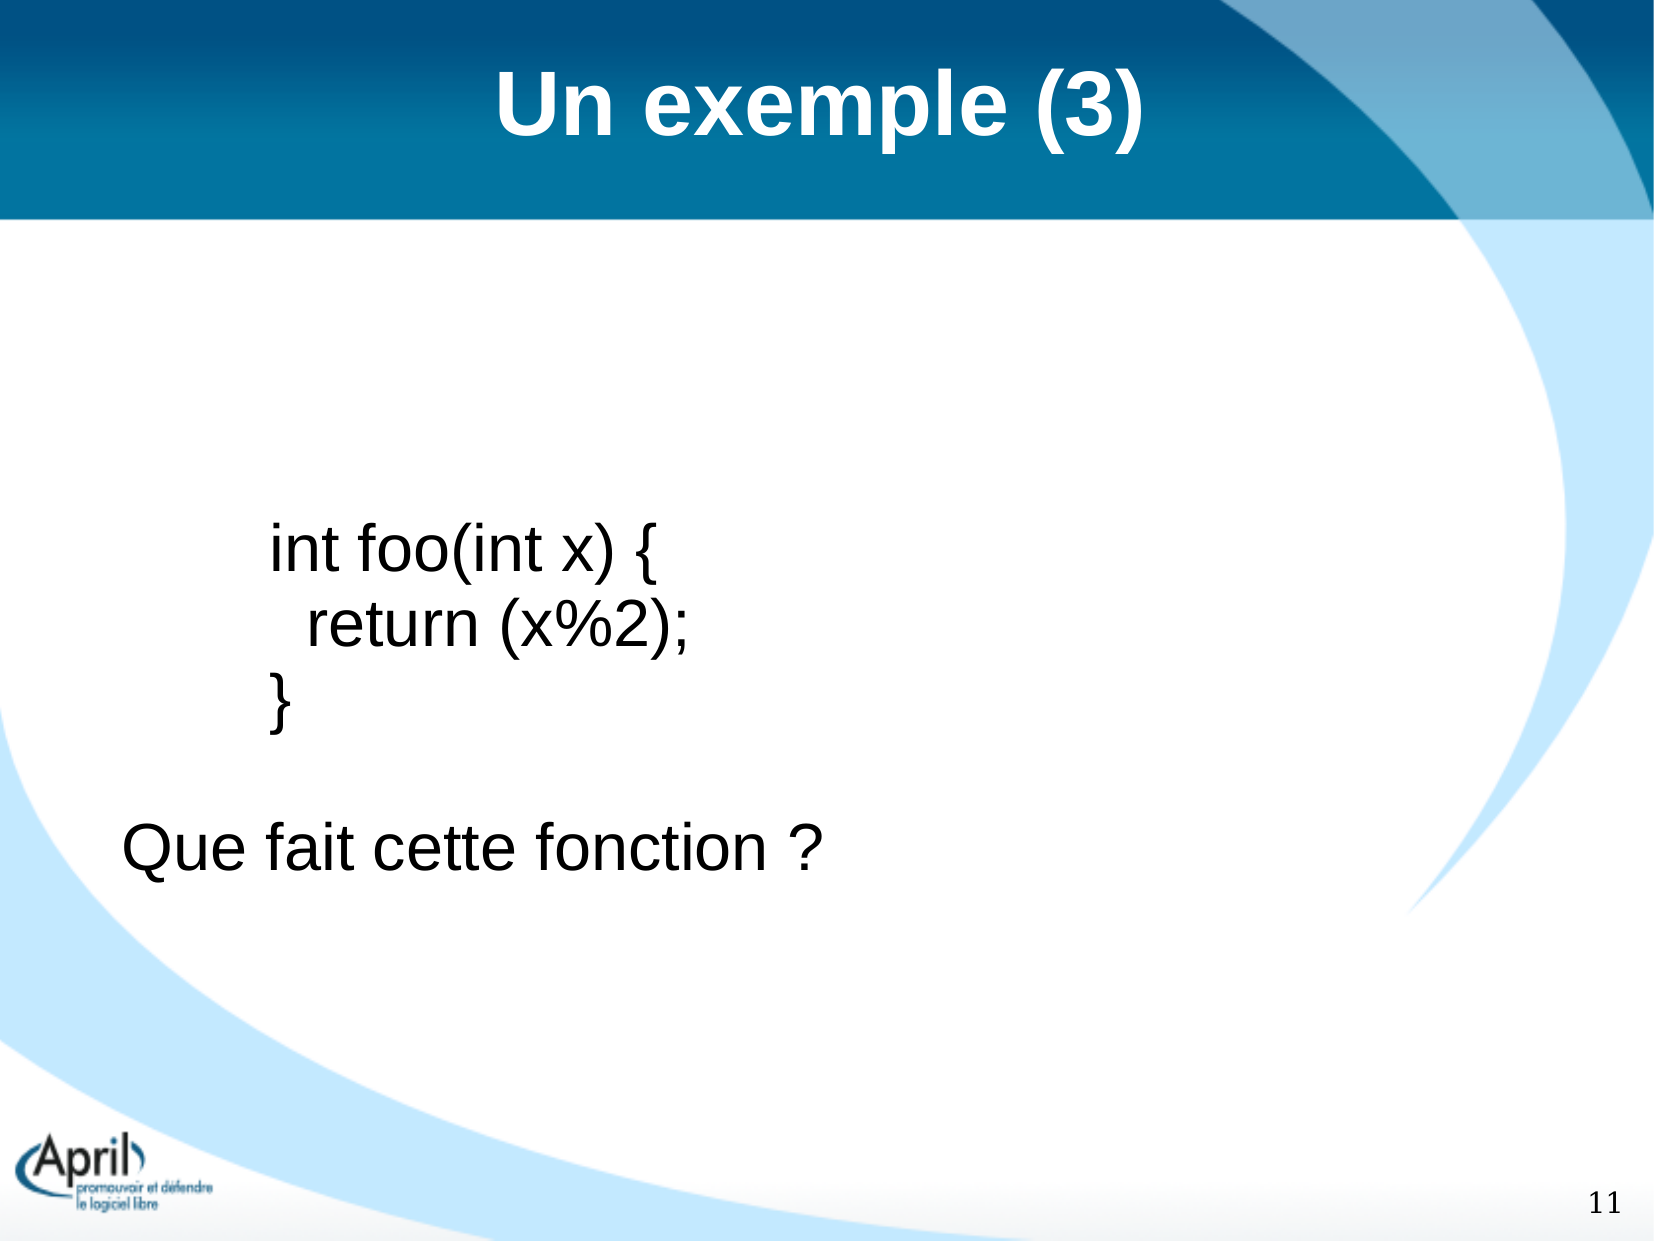

# Un exemple (3)
 int foo(int x) {
 return (x%2);
 }
Que fait cette fonction ?
11